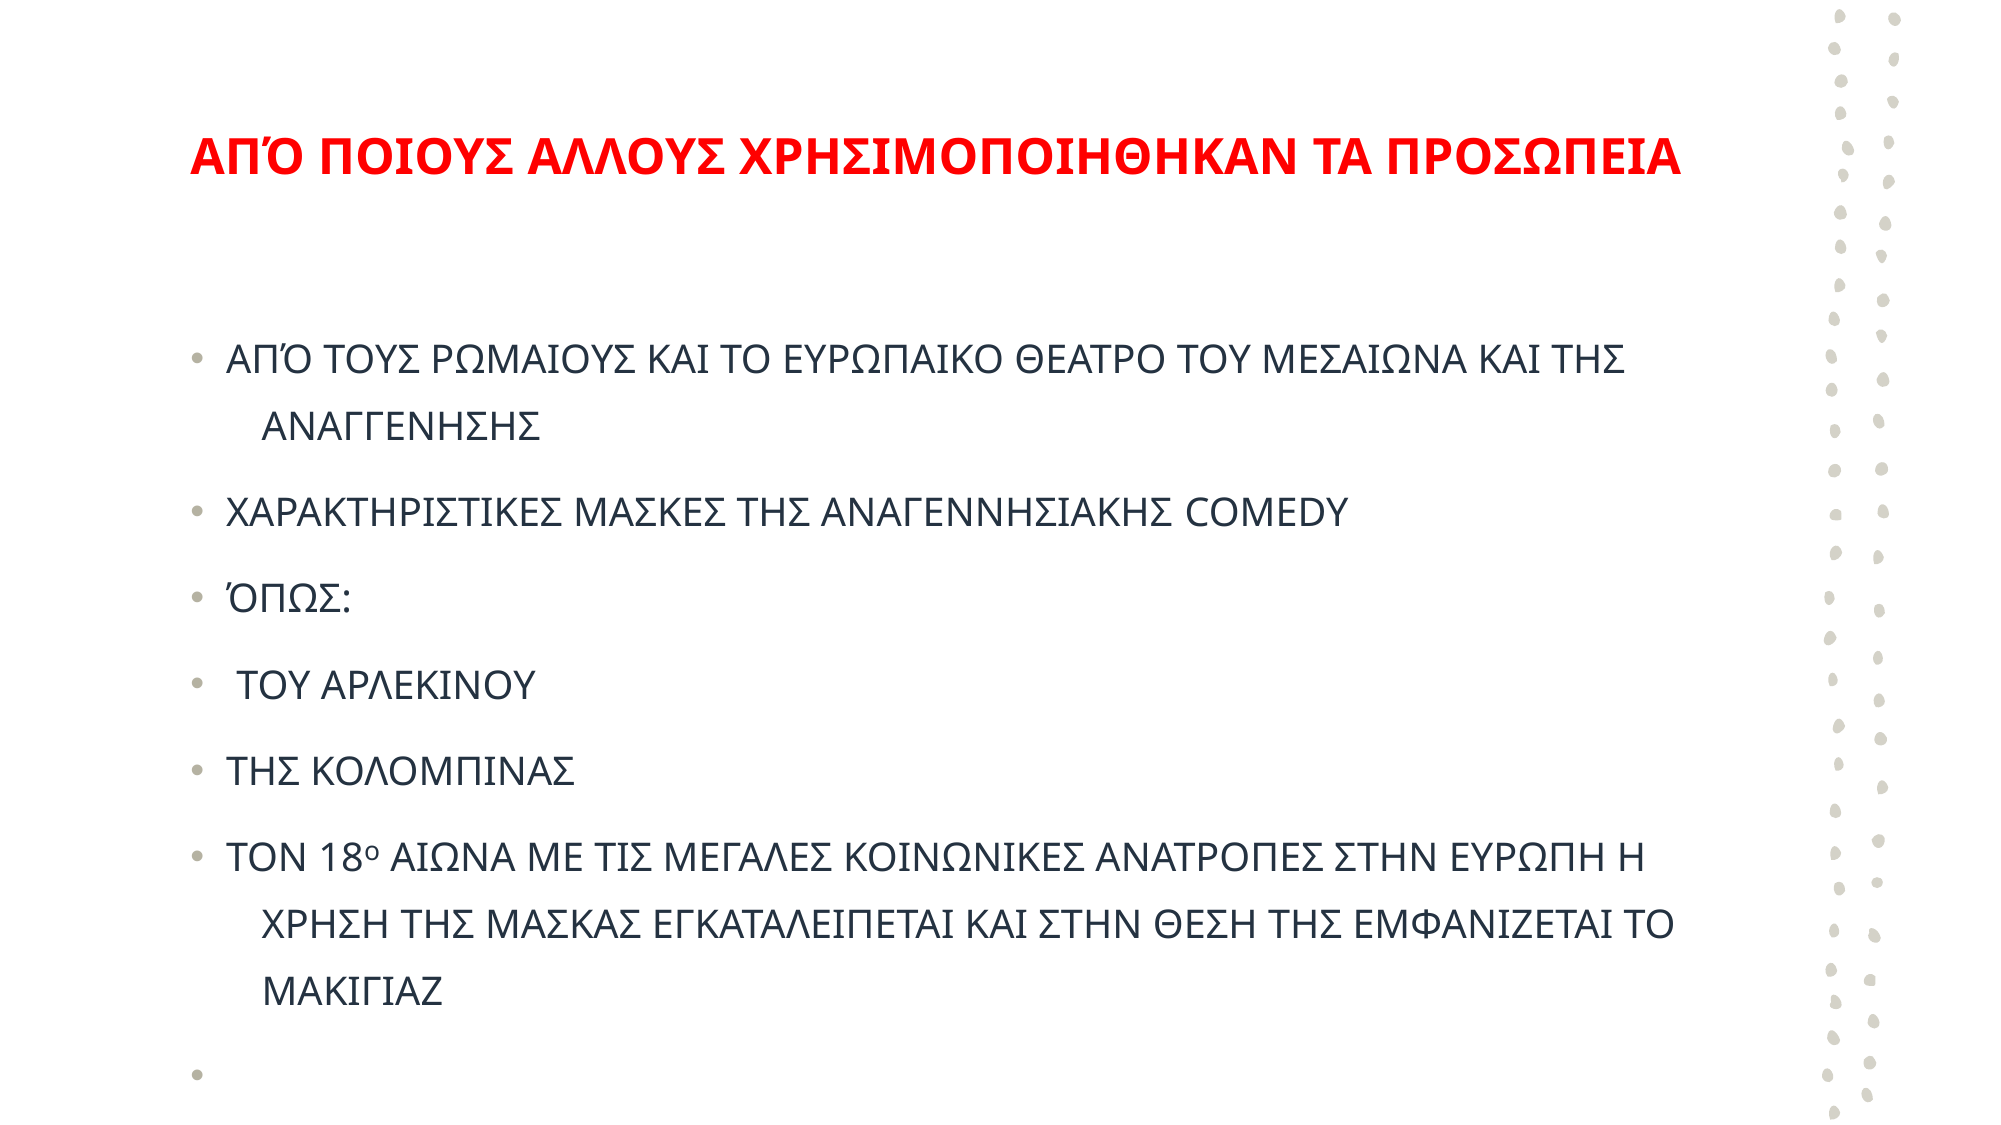

# ΑΠΌ ΠΟΙΟΥΣ ΑΛΛΟΥΣ ΧΡΗΣΙΜΟΠΟΙΗΘΗΚΑΝ ΤΑ ΠΡΟΣΩΠΕΙΑ
ΑΠΌ ΤΟΥΣ ΡΩΜΑΙΟΥΣ ΚΑΙ ΤΟ ΕΥΡΩΠΑΙΚΟ ΘΕΑΤΡΟ ΤΟΥ ΜΕΣΑΙΩΝΑ ΚΑΙ ΤΗΣ ΑΝΑΓΓΕΝΗΣΗΣ
ΧΑΡΑΚΤΗΡΙΣΤΙΚΕΣ ΜΑΣΚΕΣ ΤΗΣ ΑΝΑΓΕΝΝΗΣΙΑΚΗΣ COMEDY
ΌΠΩΣ:
 ΤΟΥ ΑΡΛΕΚΙΝΟΥ
ΤΗΣ ΚΟΛΟΜΠΙΝΑΣ
ΤΟΝ 18ο ΑΙΩΝΑ ΜΕ ΤΙΣ ΜΕΓΑΛΕΣ ΚΟΙΝΩΝΙΚΕΣ ΑΝΑΤΡΟΠΕΣ ΣΤΗΝ ΕΥΡΩΠΗ Η ΧΡΗΣΗ ΤΗΣ ΜΑΣΚΑΣ ΕΓΚΑΤΑΛΕΙΠΕΤΑΙ ΚΑΙ ΣΤΗΝ ΘΕΣΗ ΤΗΣ ΕΜΦΑΝΙΖΕΤΑΙ ΤΟ ΜΑΚΙΓΙΑΖ